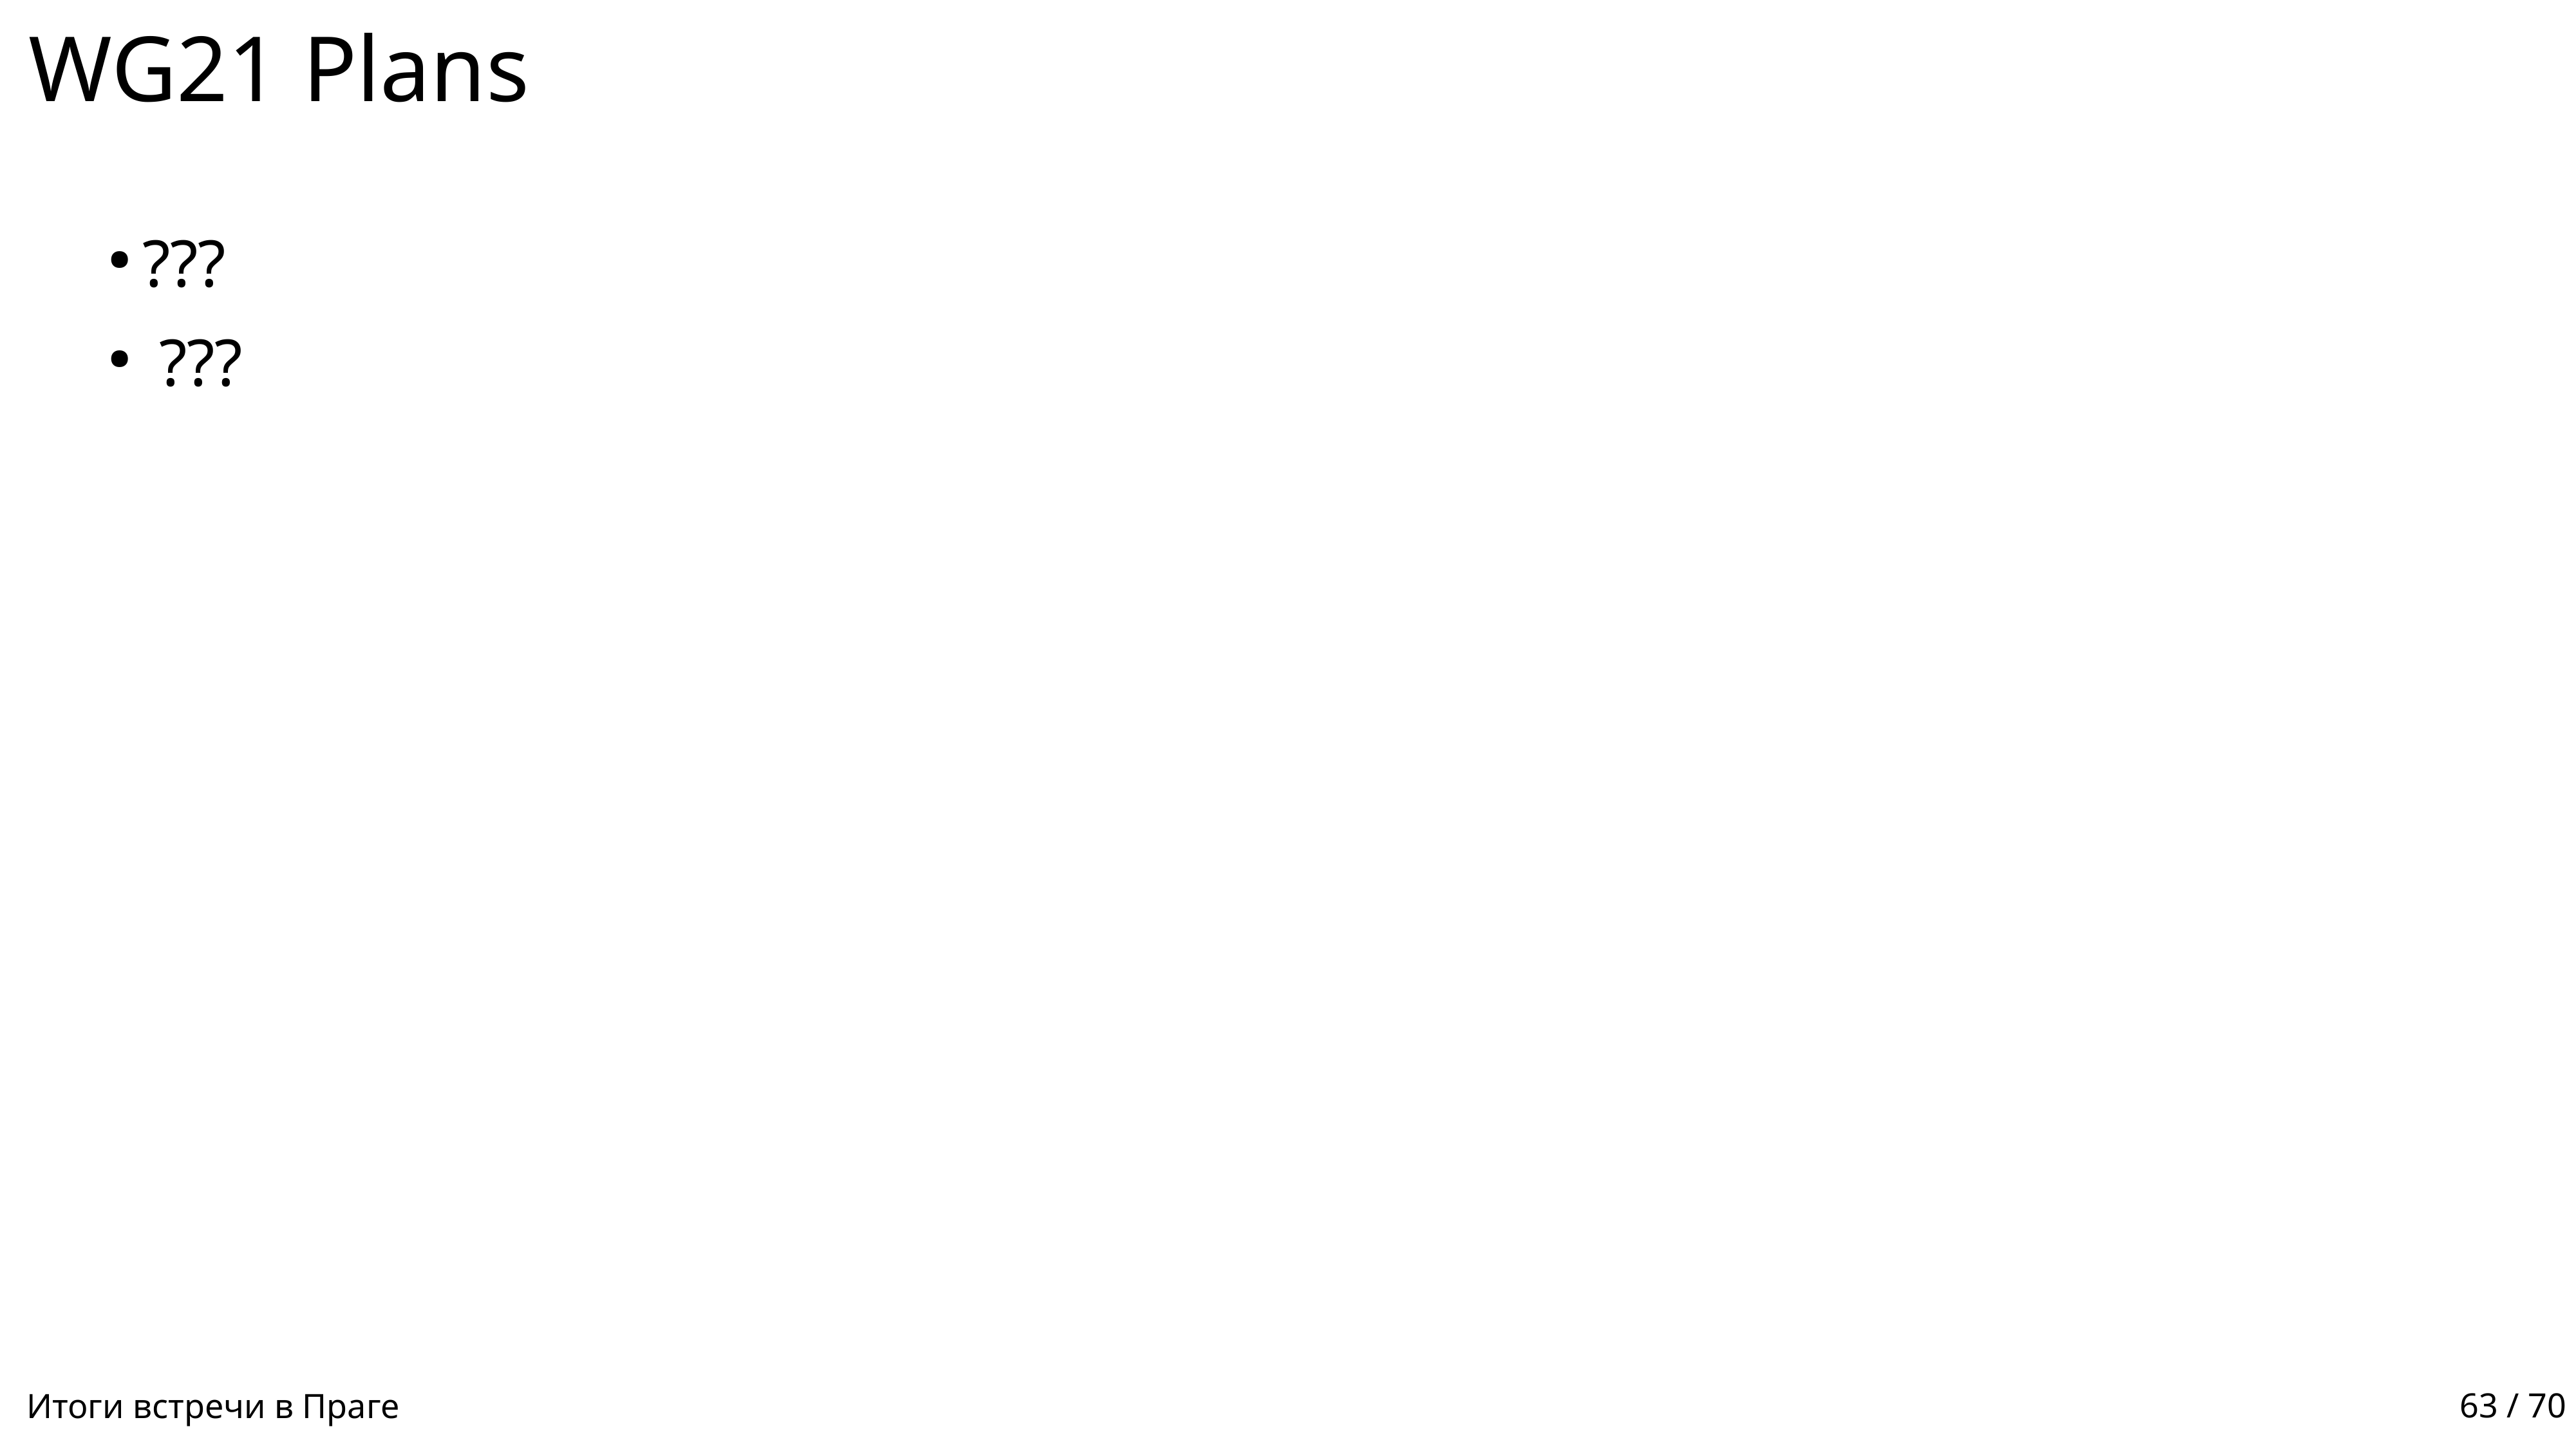

# WG21 Plans
???
 ???
Итоги встречи в Праге